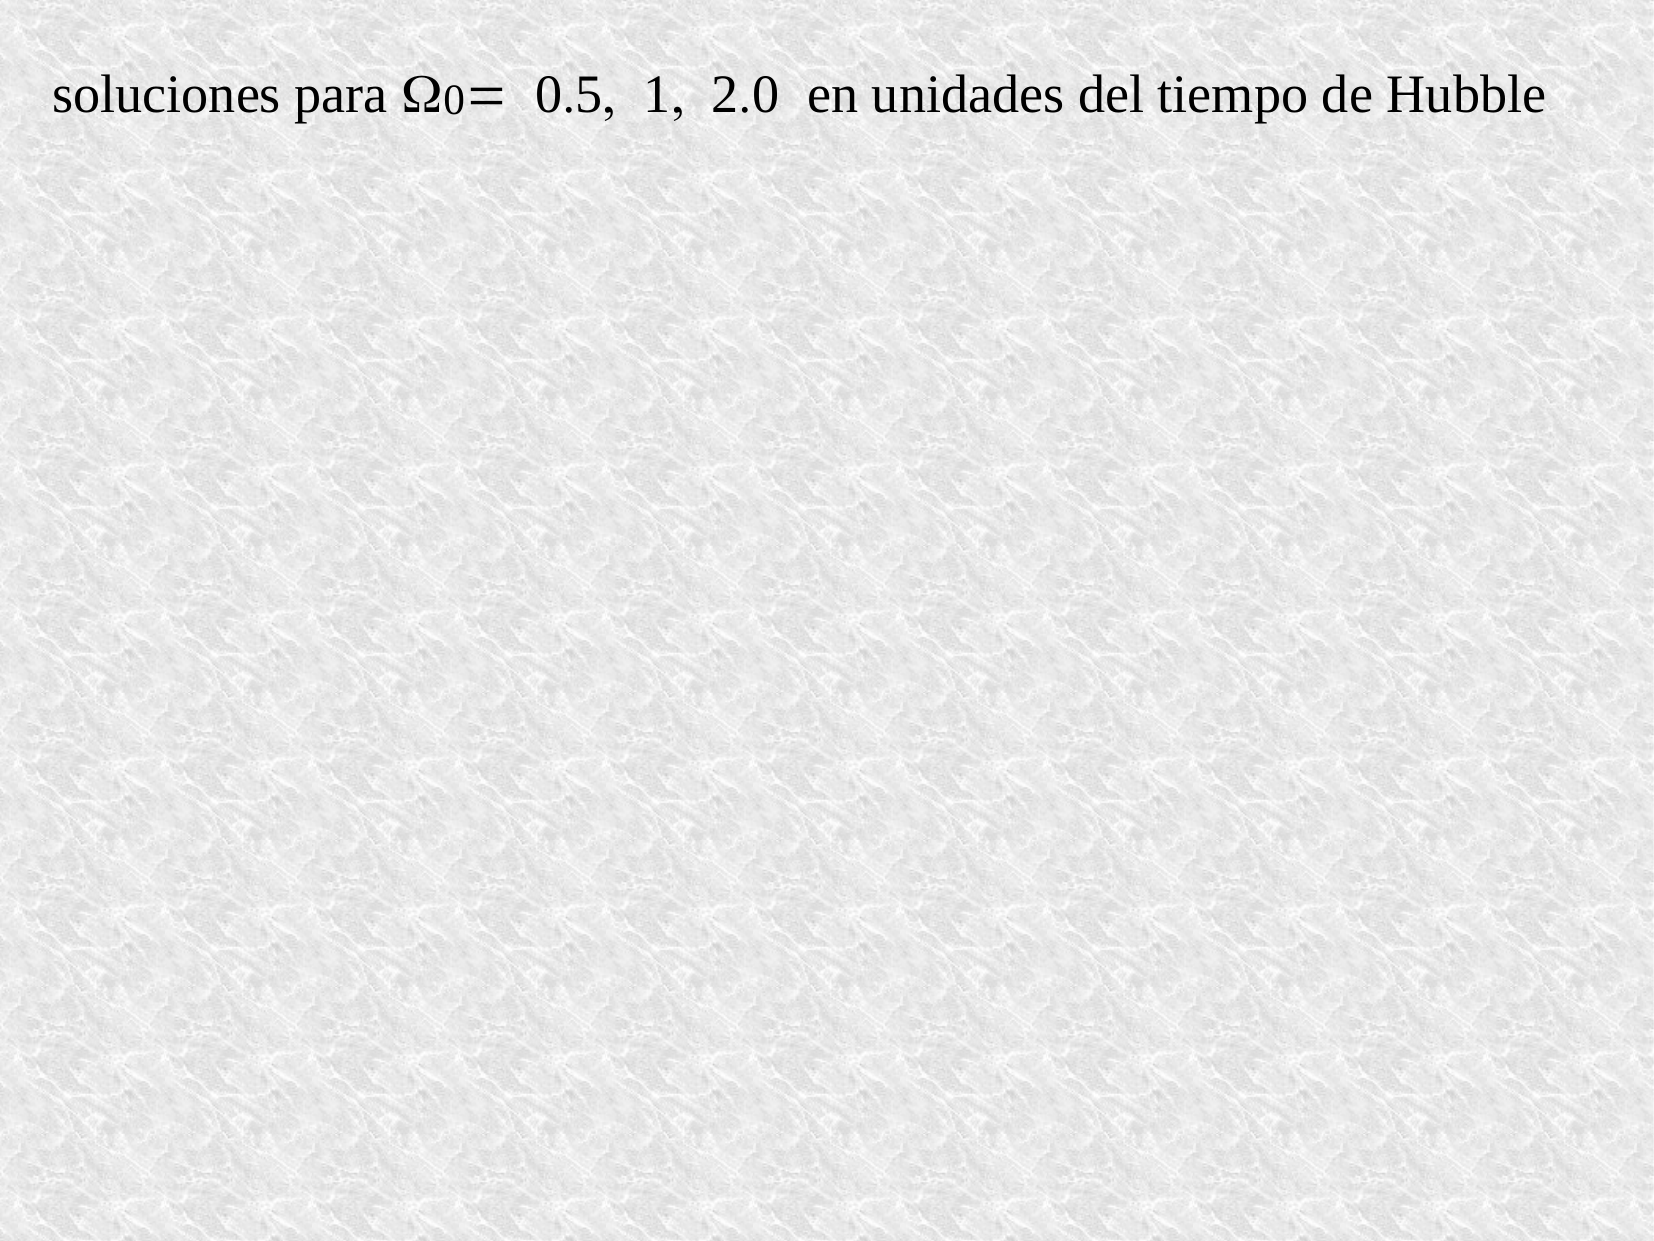

soluciones para 0= 0.5, 1, 2.0 en unidades del tiempo de Hubble